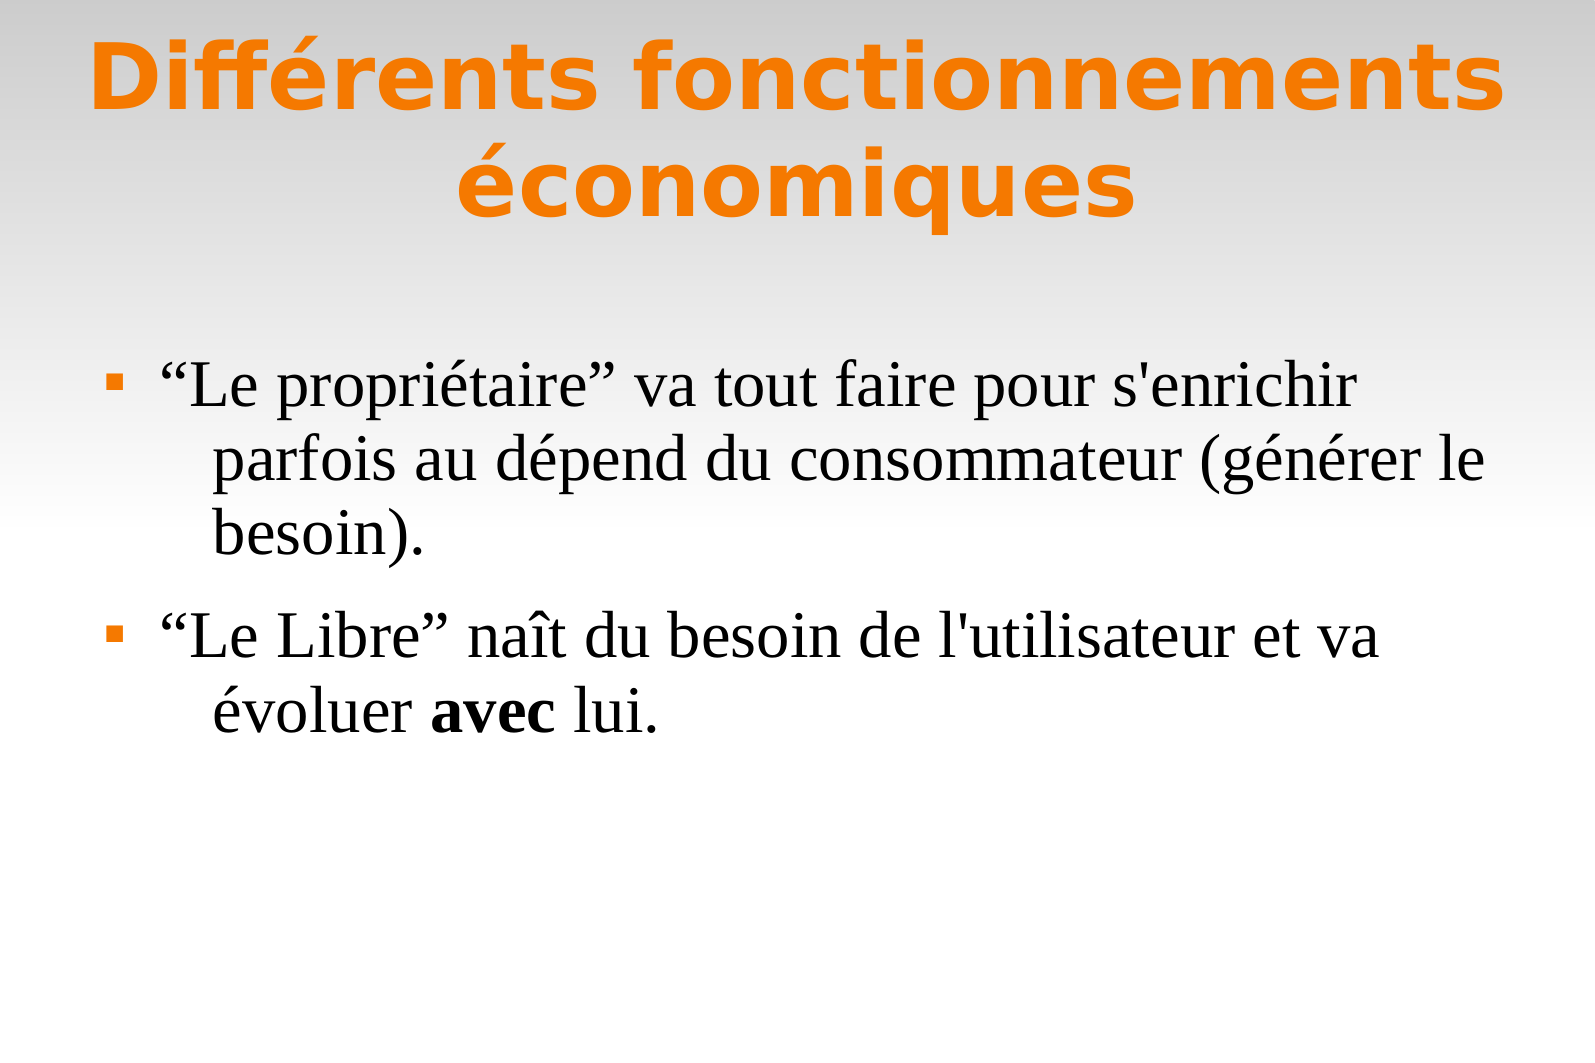

# Différents fonctionnements économiques
“Le propriétaire” va tout faire pour s'enrichir parfois au dépend du consommateur (générer le besoin).
“Le Libre” naît du besoin de l'utilisateur et va évoluer avec lui.